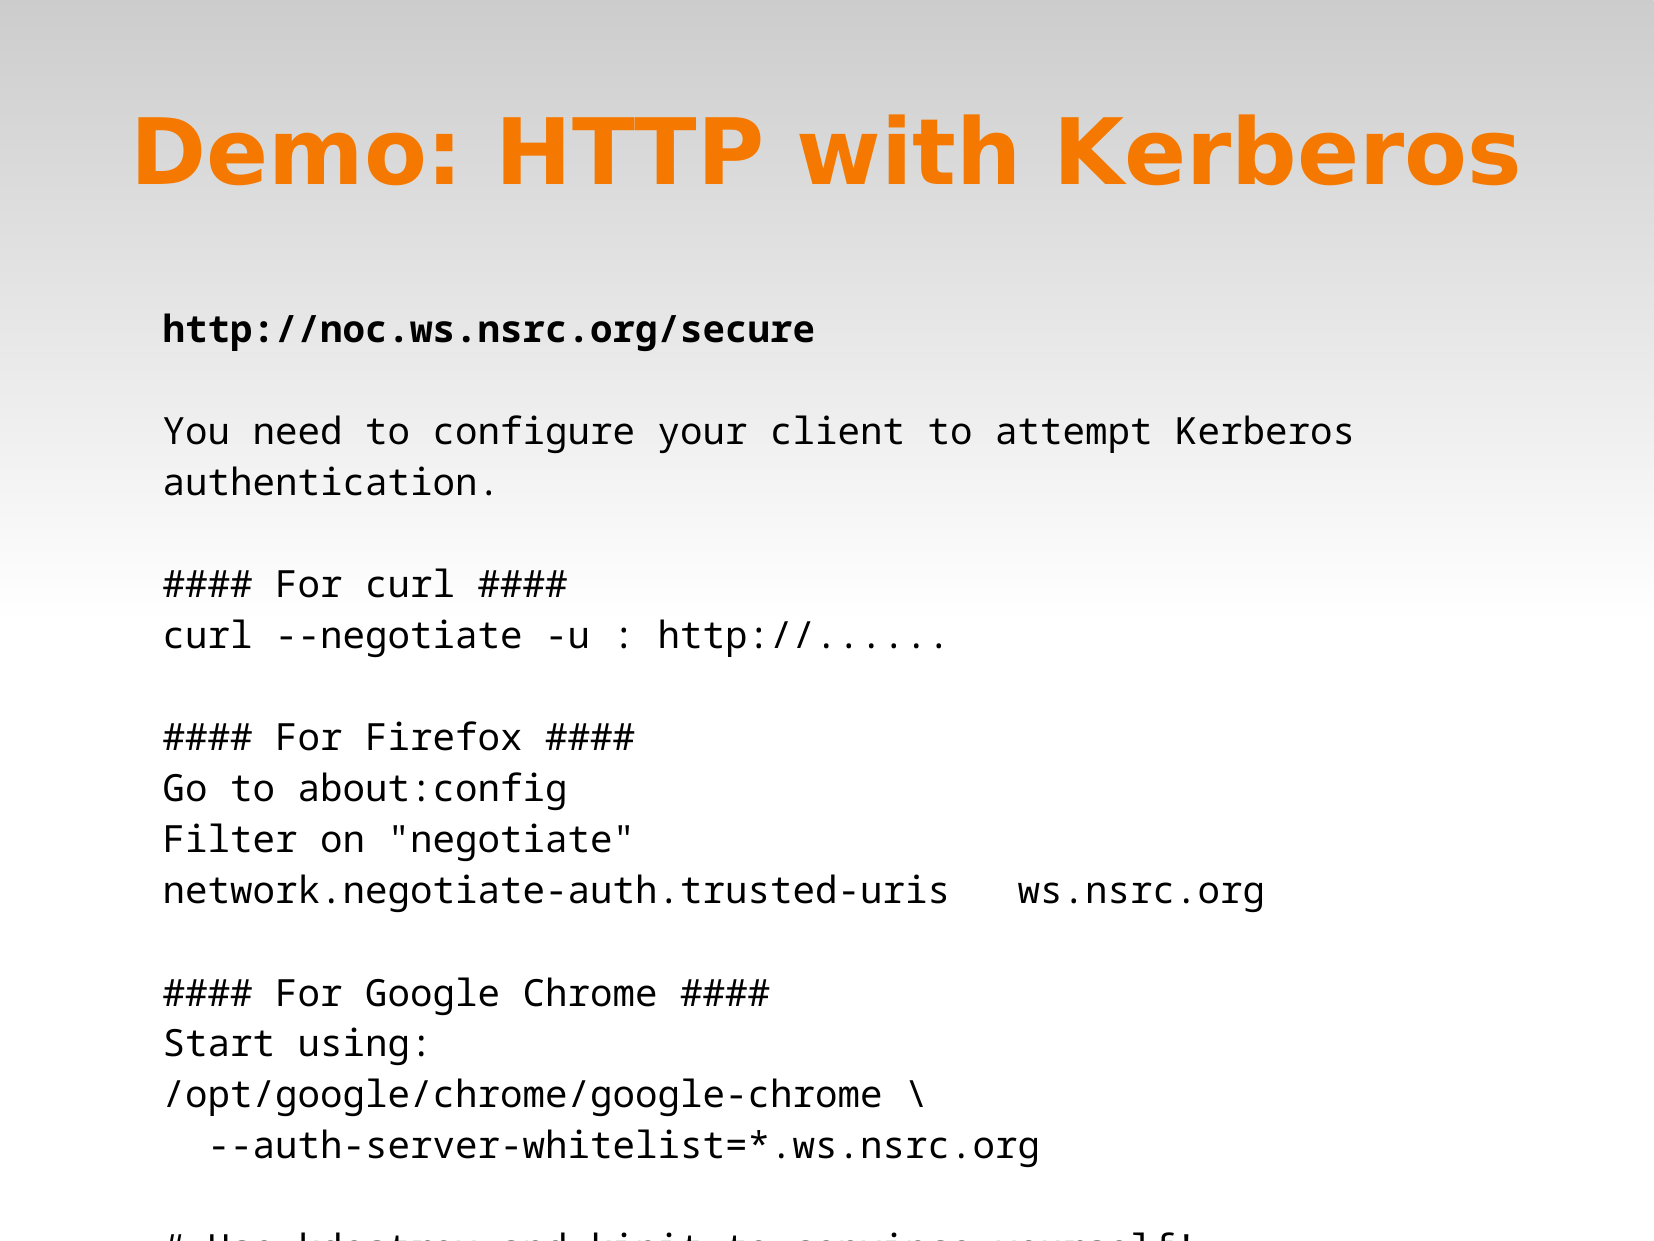

# Demo: HTTP with Kerberos
http://noc.ws.nsrc.org/secure
You need to configure your client to attempt Kerberos authentication.
#### For curl ####
curl --negotiate -u : http://......
#### For Firefox ####
Go to about:config
Filter on "negotiate"
network.negotiate-auth.trusted-uris ws.nsrc.org
#### For Google Chrome ####
Start using:
/opt/google/chrome/google-chrome \
 --auth-server-whitelist=*.ws.nsrc.org
# Use kdestroy and kinit to convince yourself!